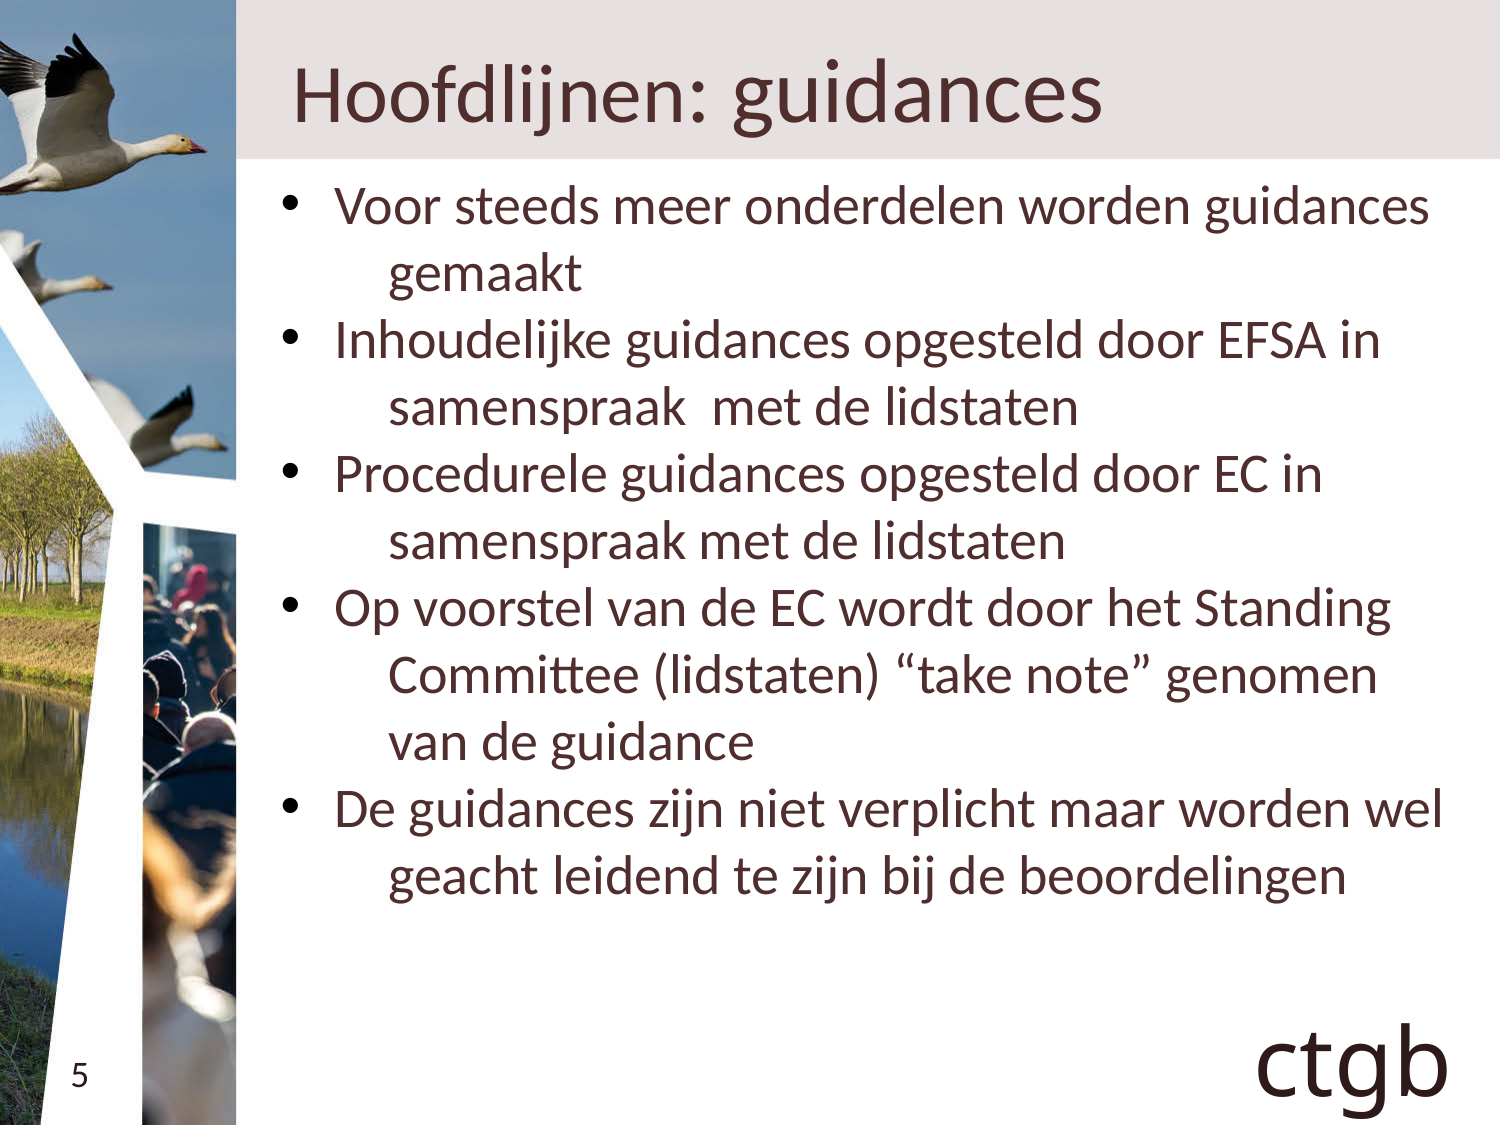

# Hoofdlijnen: guidances
Voor steeds meer onderdelen worden guidances gemaakt
Inhoudelijke guidances opgesteld door EFSA in samenspraak met de lidstaten
Procedurele guidances opgesteld door EC in samenspraak met de lidstaten
Op voorstel van de EC wordt door het Standing Committee (lidstaten) “take note” genomen van de guidance
De guidances zijn niet verplicht maar worden wel geacht leidend te zijn bij de beoordelingen